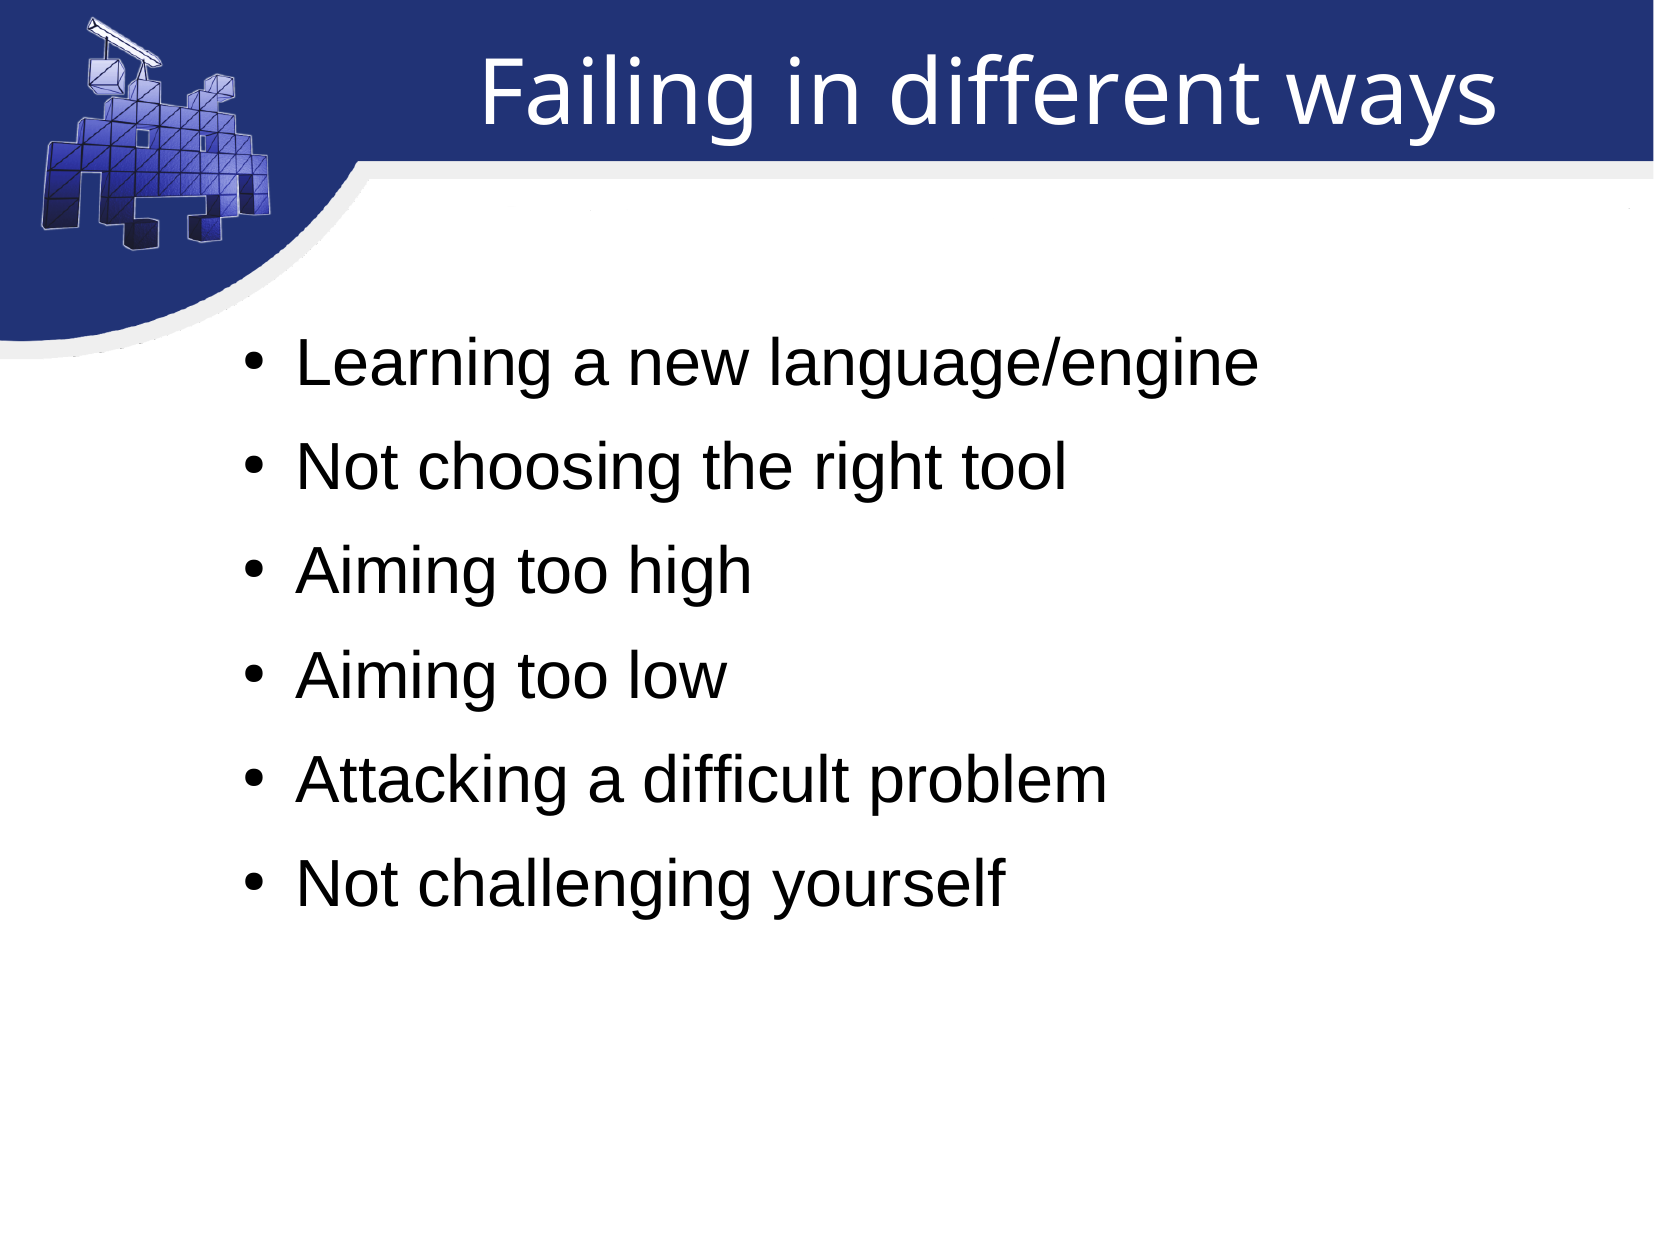

# Failing in different ways
Learning a new language/engine
Not choosing the right tool
Aiming too high
Aiming too low
Attacking a difficult problem
Not challenging yourself